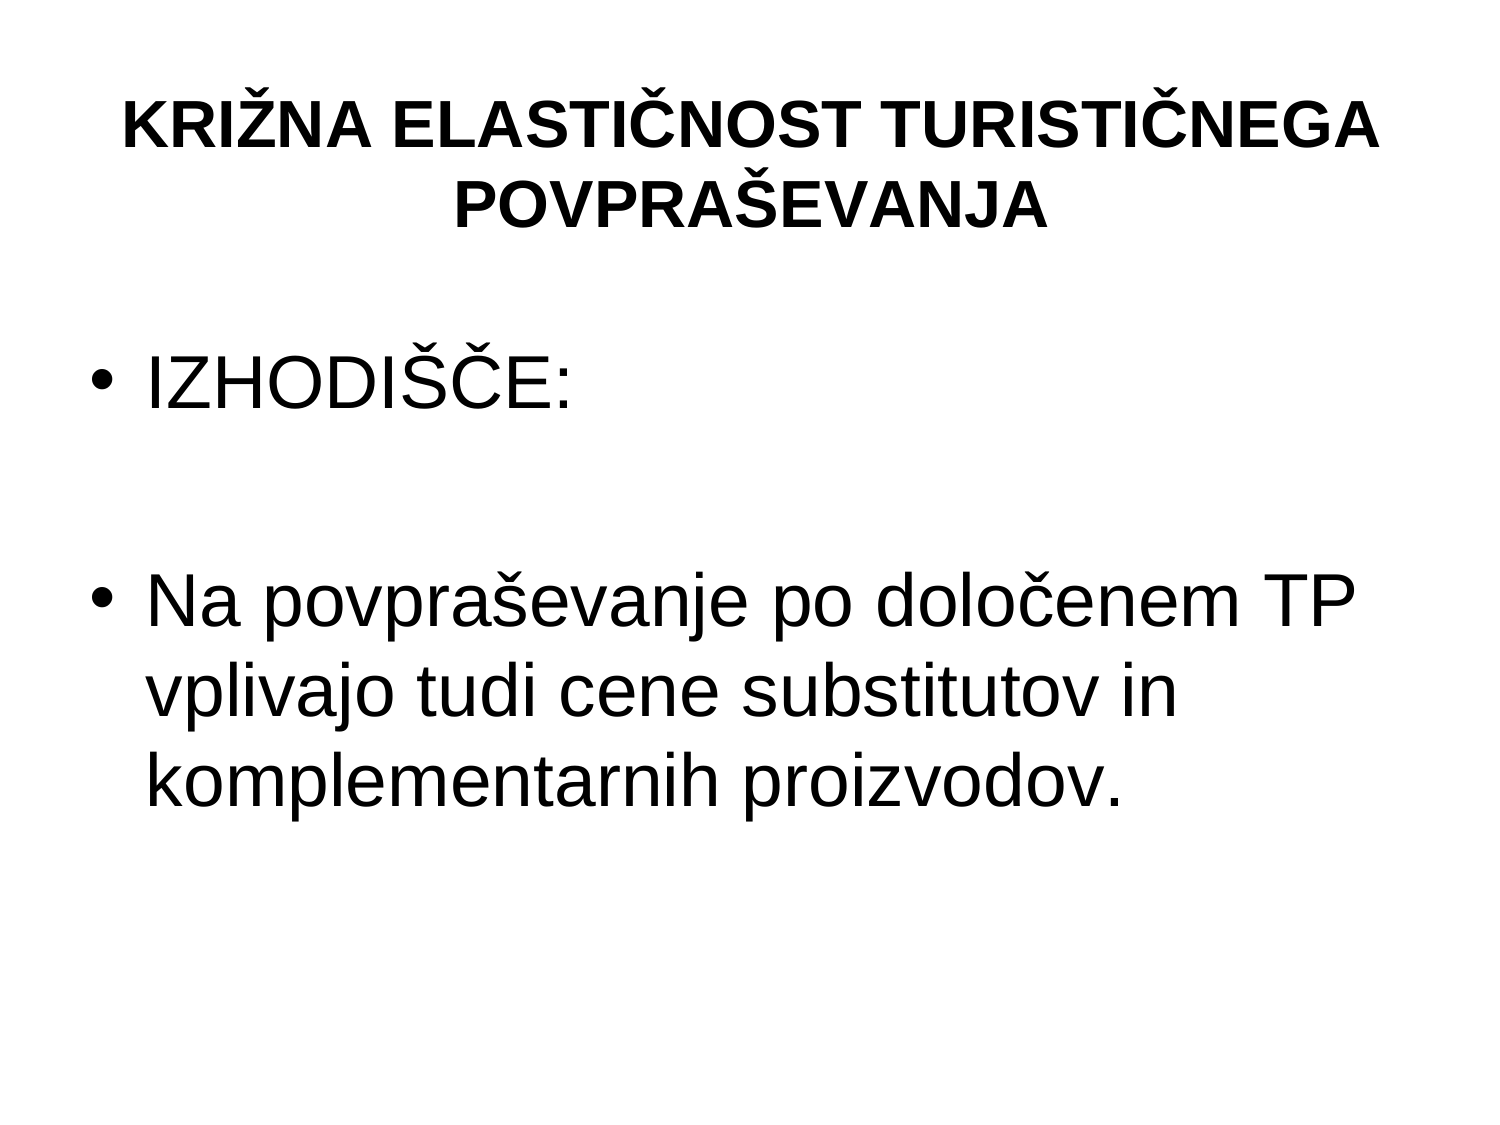

# KRIŽNA ELASTIČNOST TURISTIČNEGA POVPRAŠEVANJA
IZHODIŠČE:
Na povpraševanje po določenem TP vplivajo tudi cene substitutov in komplementarnih proizvodov.